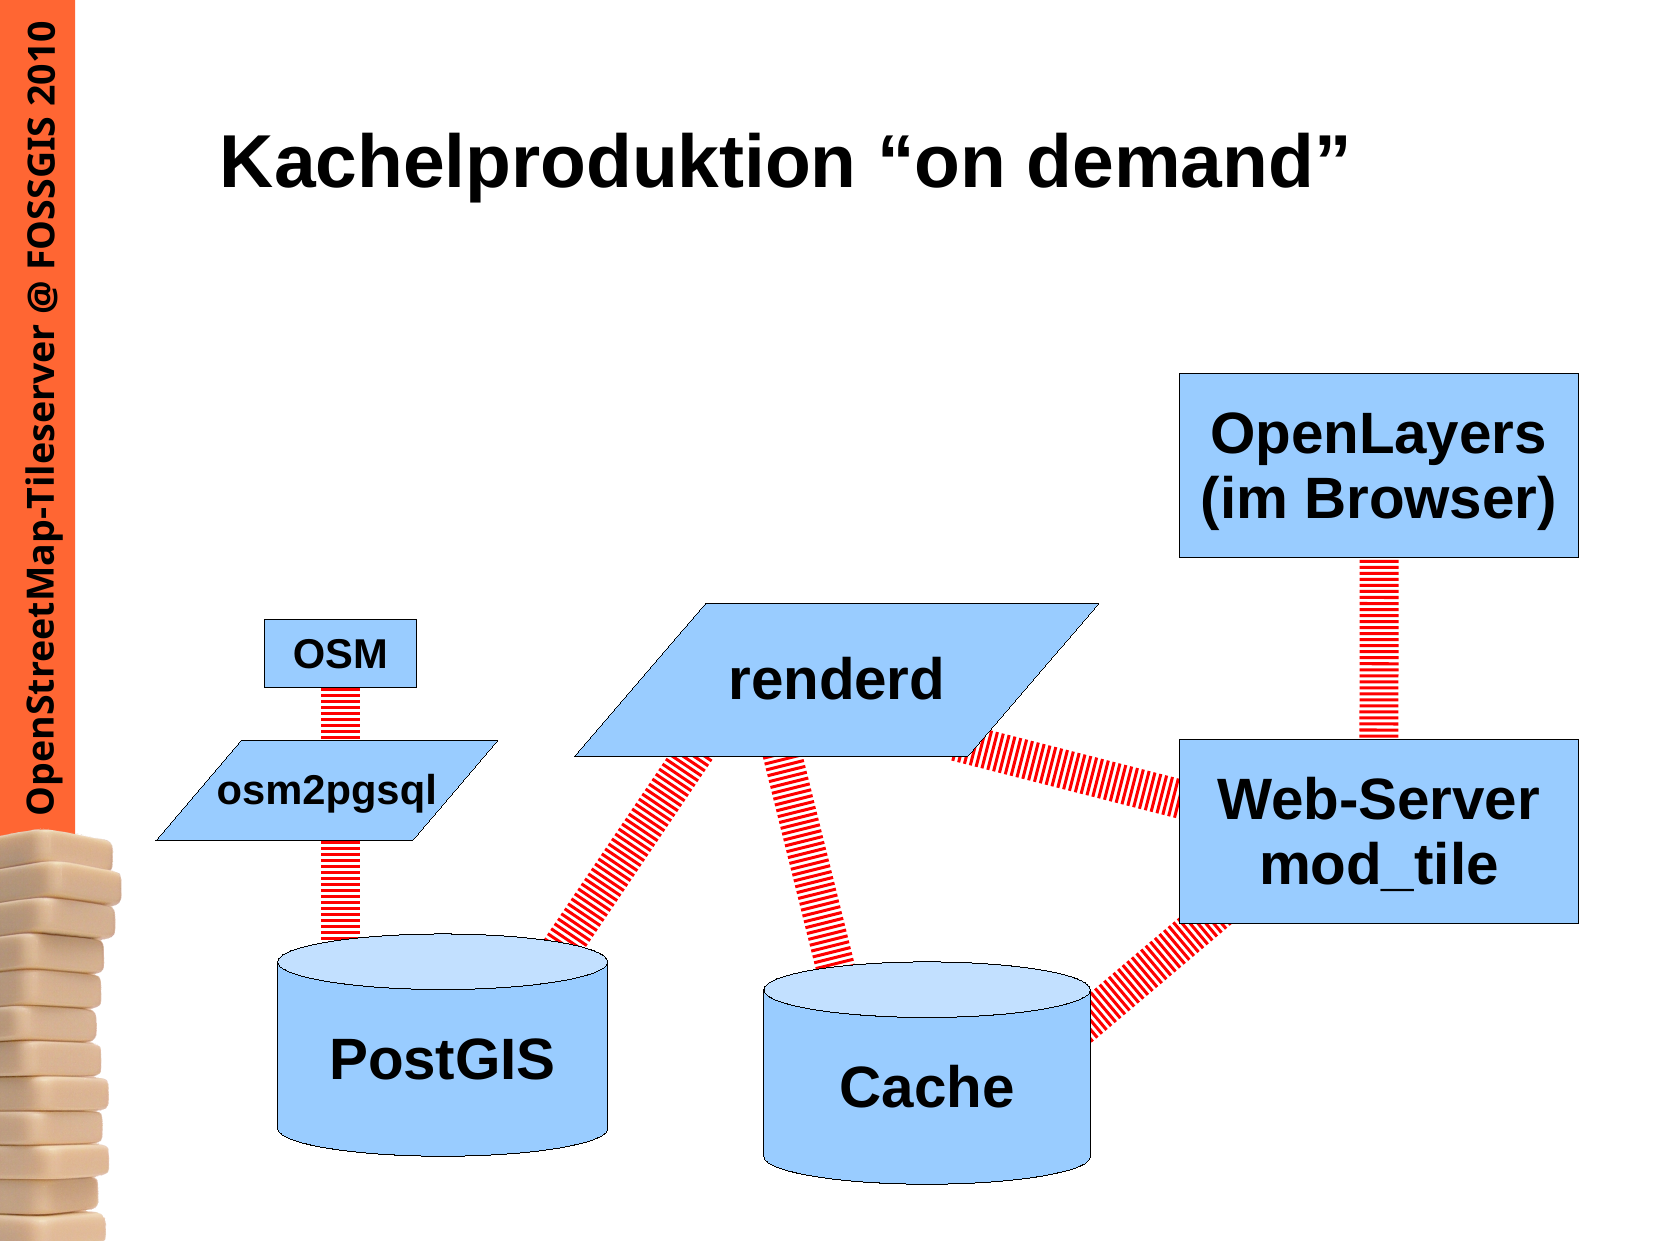

Kachelproduktion “on demand”
OpenLayers
(im Browser)
renderd
OSM
Web-Server
mod_tile
osm2pgsql
PostGIS
Cache